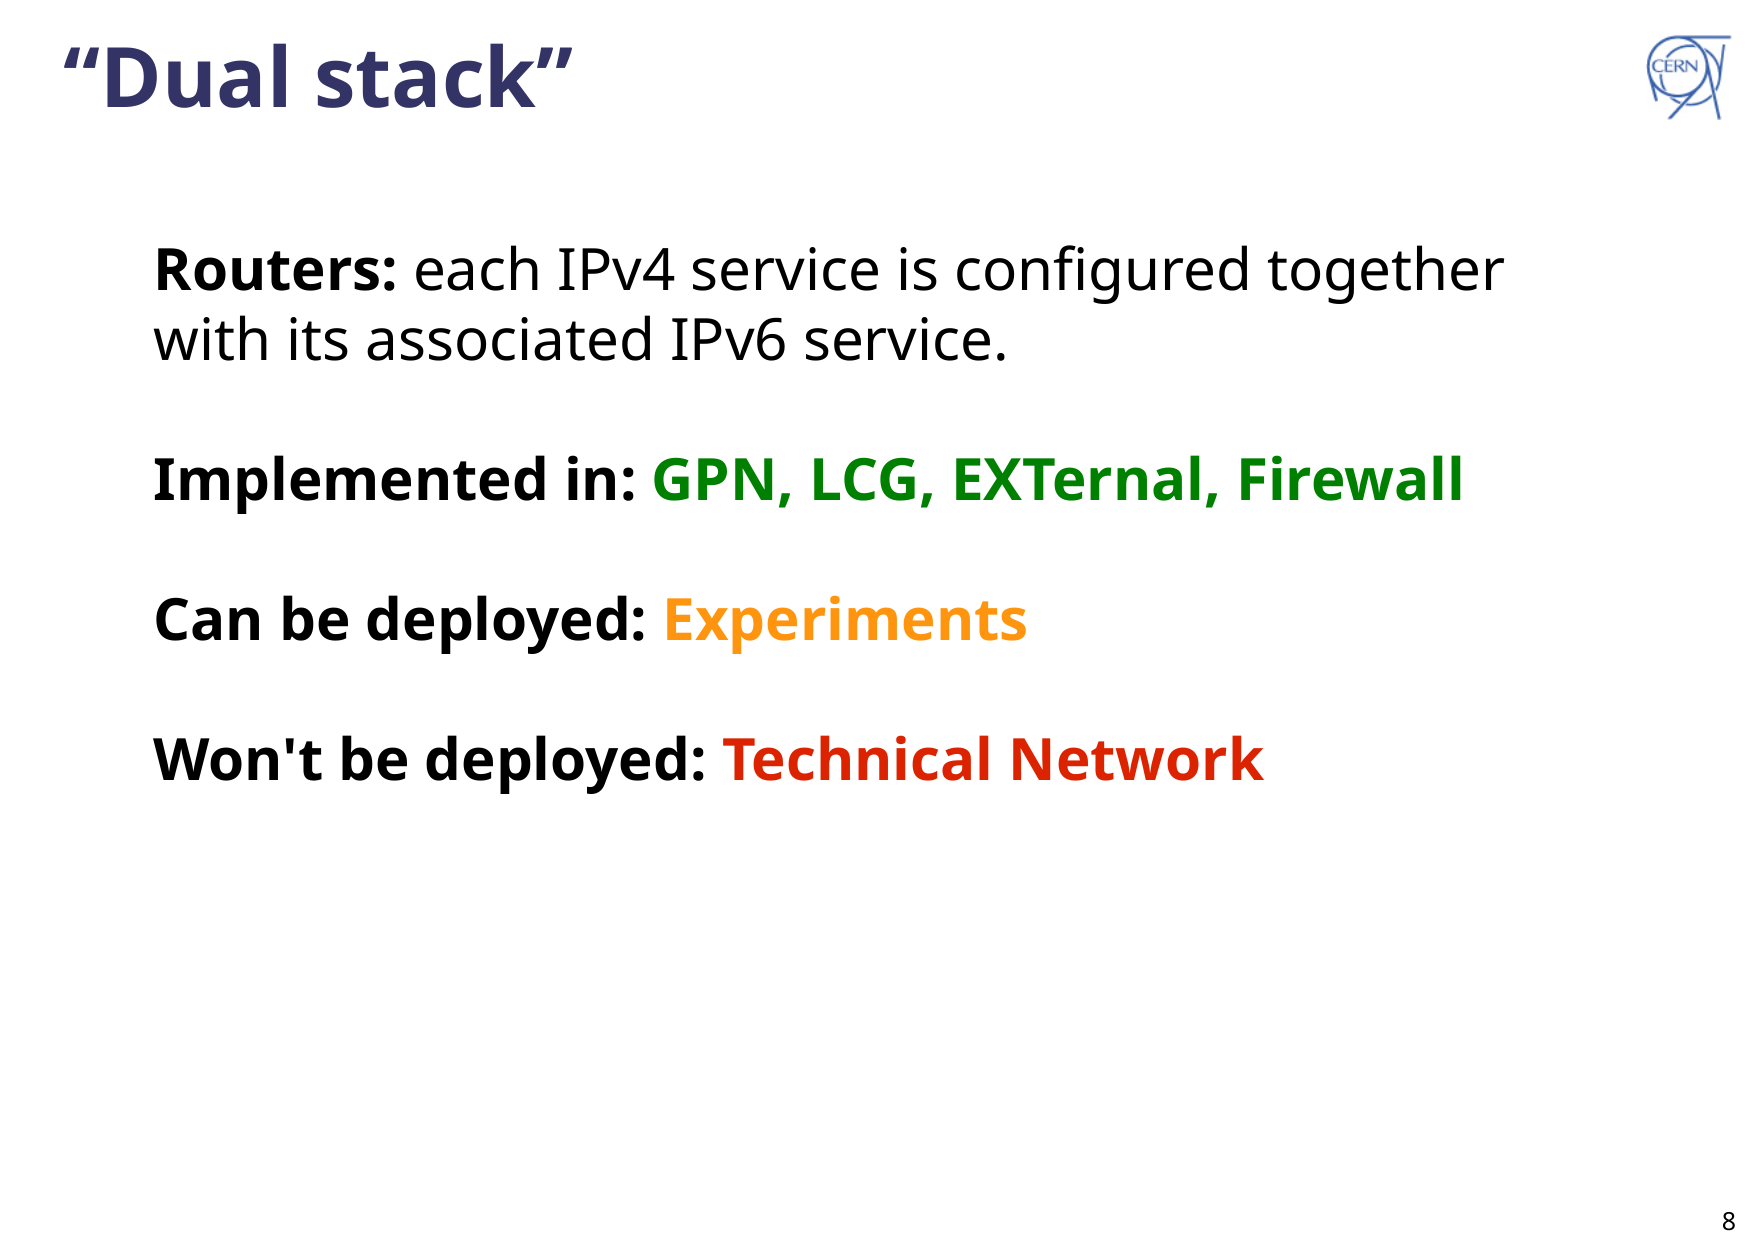

# “Dual stack”
Routers: each IPv4 service is configured together with its associated IPv6 service.
Implemented in: GPN, LCG, EXTernal, Firewall
Can be deployed: Experiments
Won't be deployed: Technical Network
8